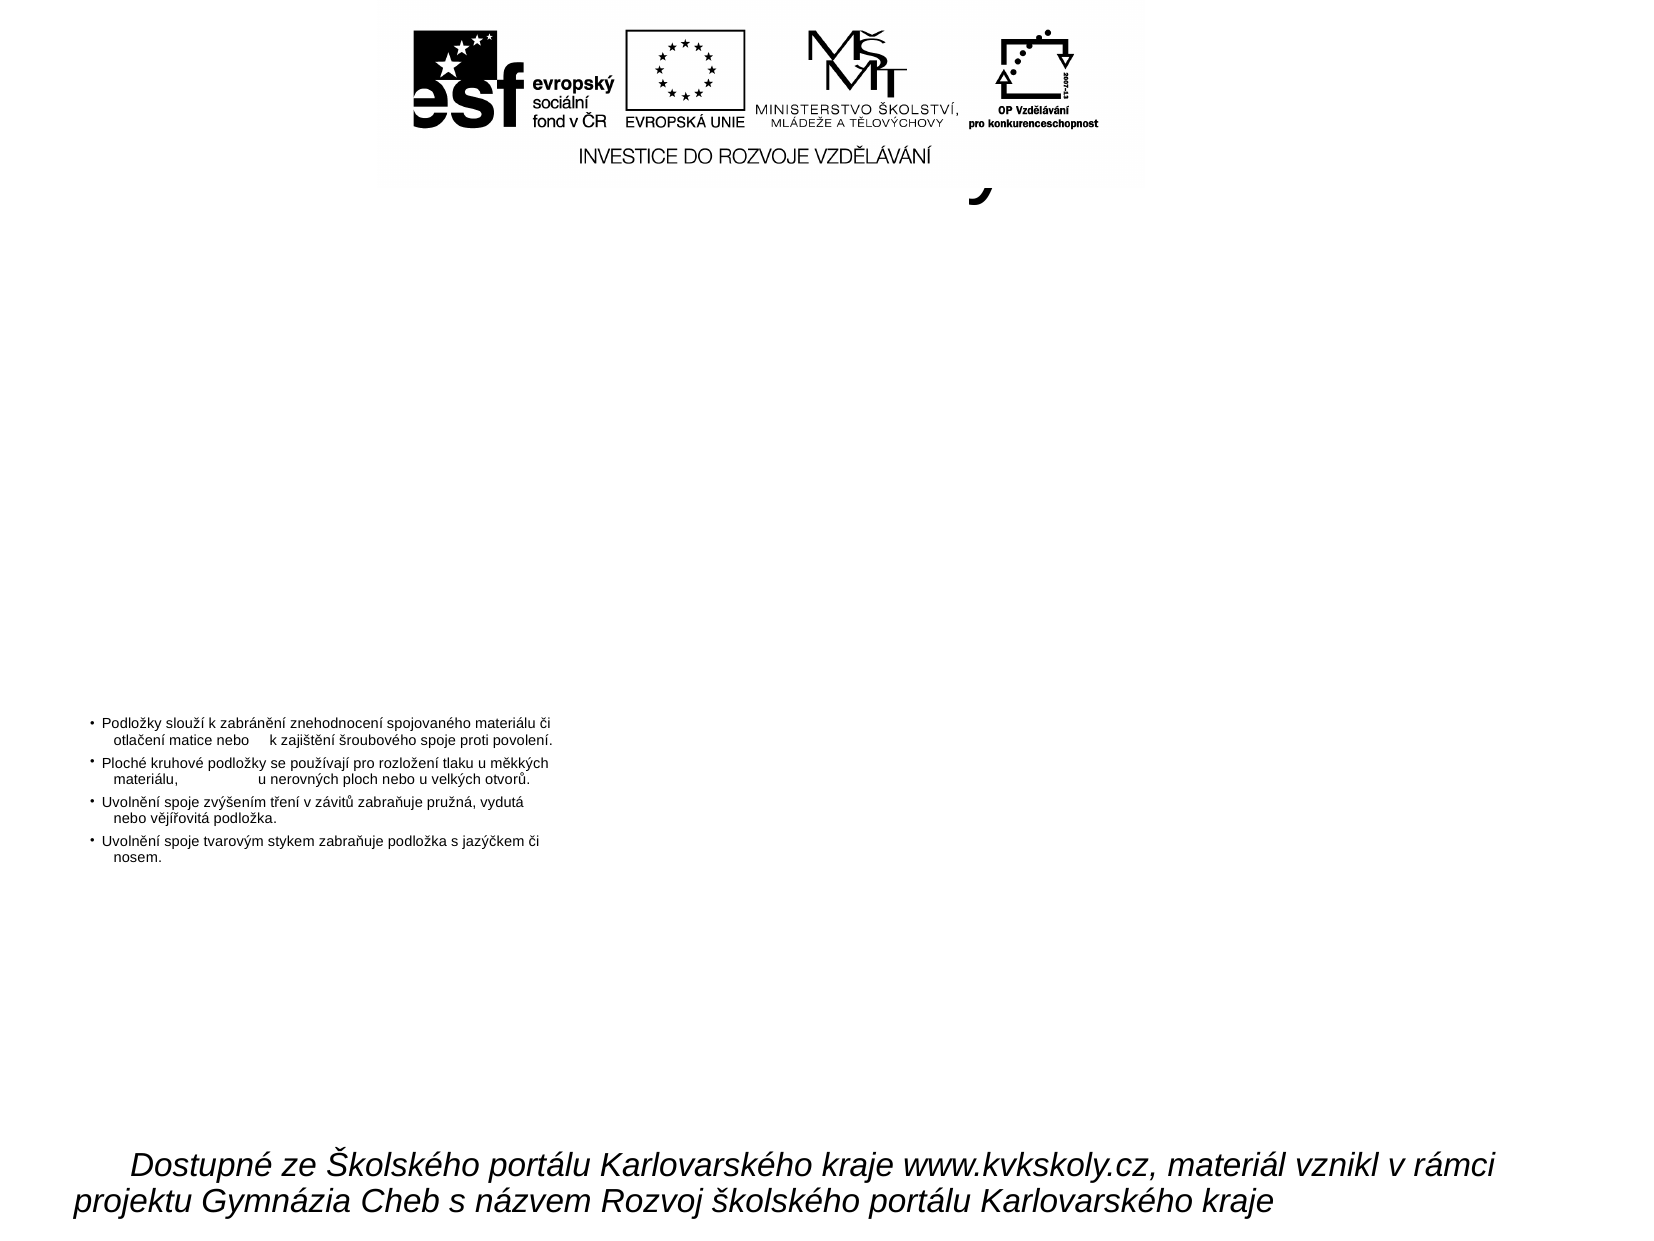

# Podložky
Podložky slouží k zabránění znehodnocení spojovaného materiálu či otlačení matice nebo k zajištění šroubového spoje proti povolení.
Ploché kruhové podložky se používají pro rozložení tlaku u měkkých materiálu, u nerovných ploch nebo u velkých otvorů.
Uvolnění spoje zvýšením tření v závitů zabraňuje pružná, vydutá nebo vějířovitá podložka.
Uvolnění spoje tvarovým stykem zabraňuje podložka s jazýčkem či nosem.
	Dostupné ze Školského portálu Karlovarského kraje www.kvkskoly.cz, materiál vznikl v rámci projektu Gymnázia Cheb s názvem Rozvoj školského portálu Karlovarského kraje